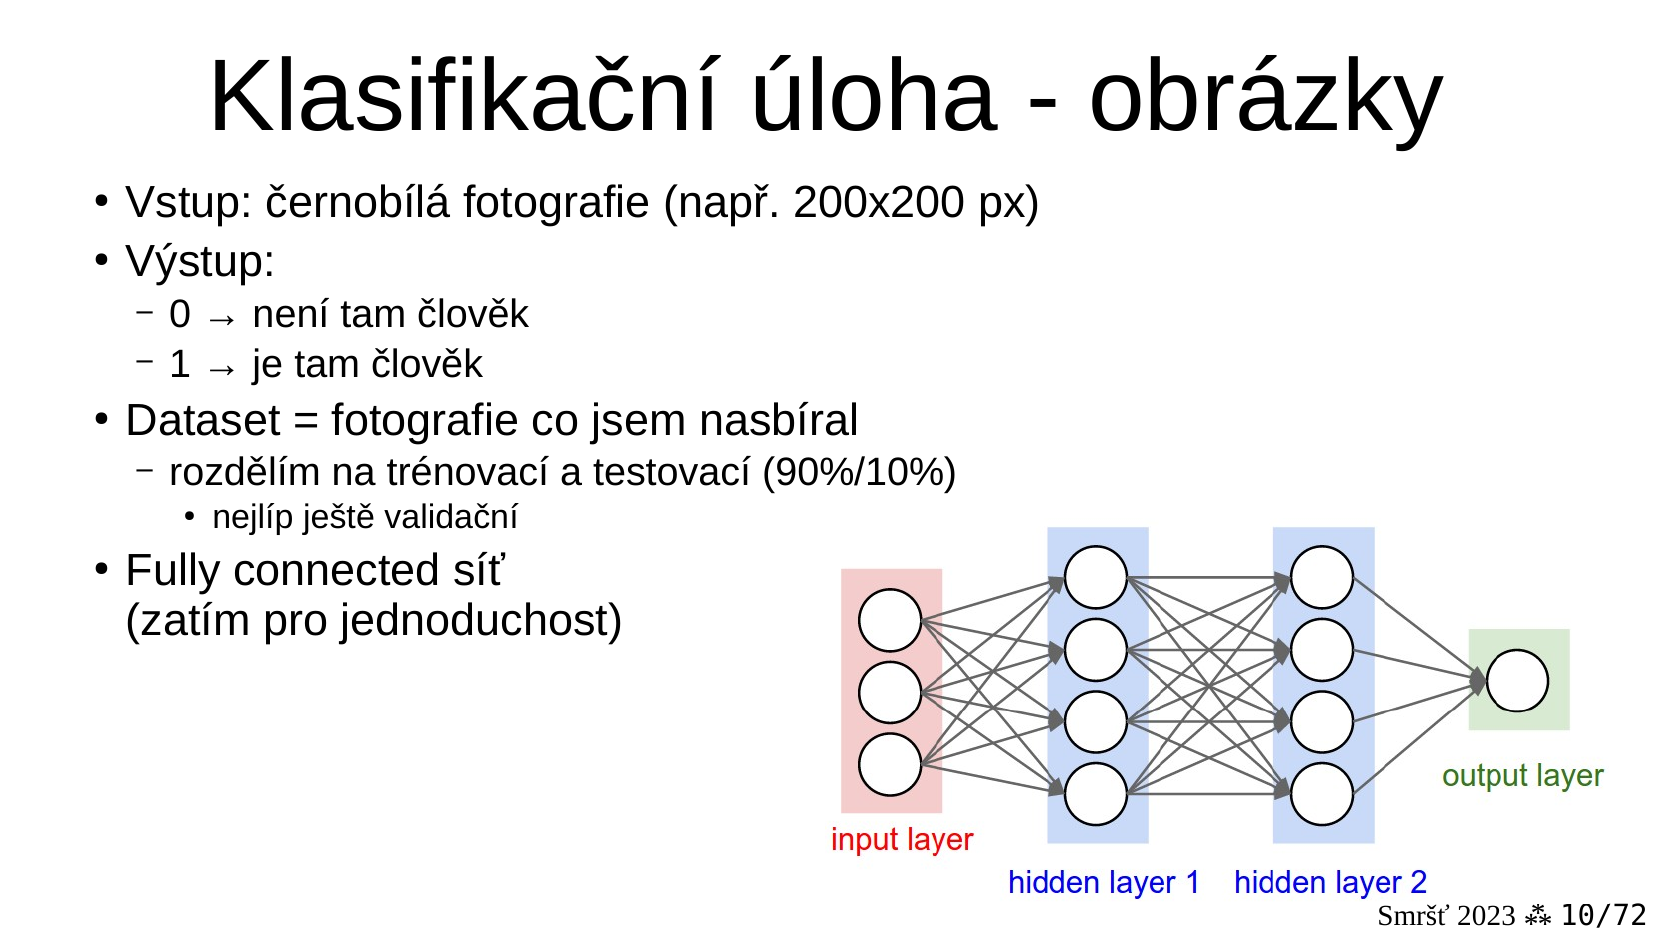

# Klasifikační úloha - obrázky
Vstup: černobílá fotografie (např. 200x200 px)
Výstup:
0 → není tam člověk
1 → je tam člověk
Dataset = fotografie co jsem nasbíral
rozdělím na trénovací a testovací (90%/10%)
nejlíp ještě validační
Fully connected síť
(zatím pro jednoduchost)
10